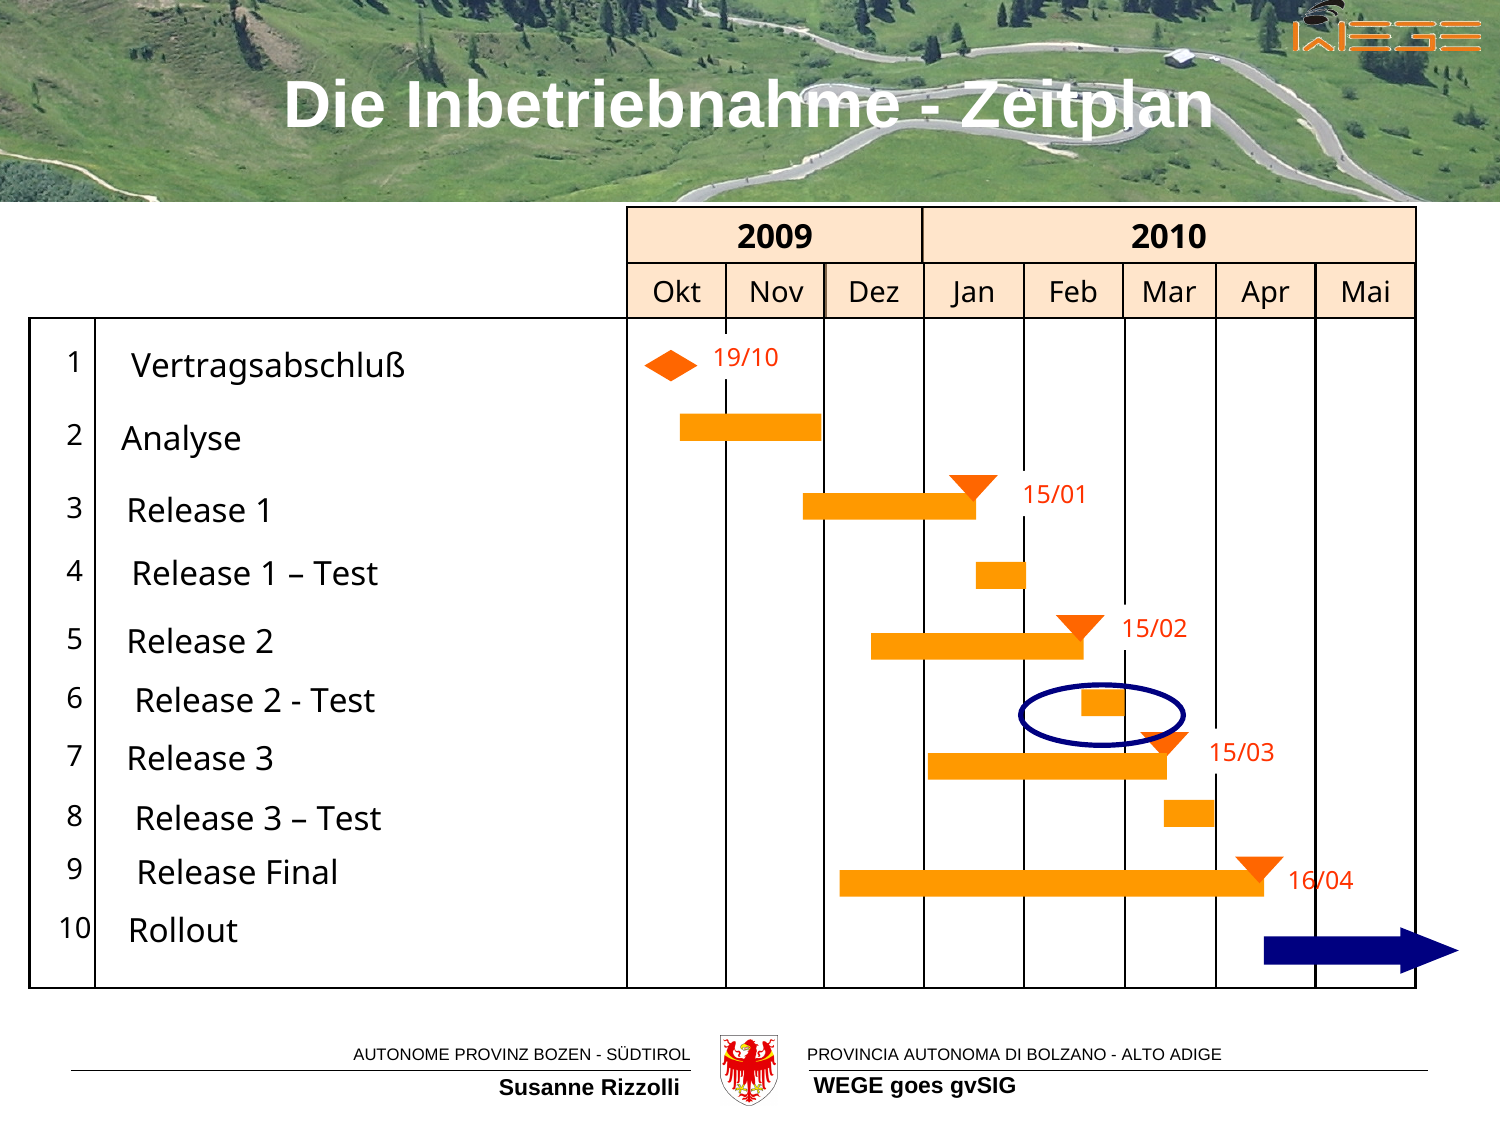

# Die Inbetriebnahme - Zeitplan
2009
2010
Okt
Nov
Dez
Jan
Feb
Mar
Apr
Mai
19/10
1
Vertragsabschluß
2
Analyse
15/01
3
Release 1
4
Release 1 – Test
15/02
5
Release 2
6
Release 2 - Test
15/03
7
Release 3
8
Release 3 – Test
9
Release Final
16/04
10
 Rollout